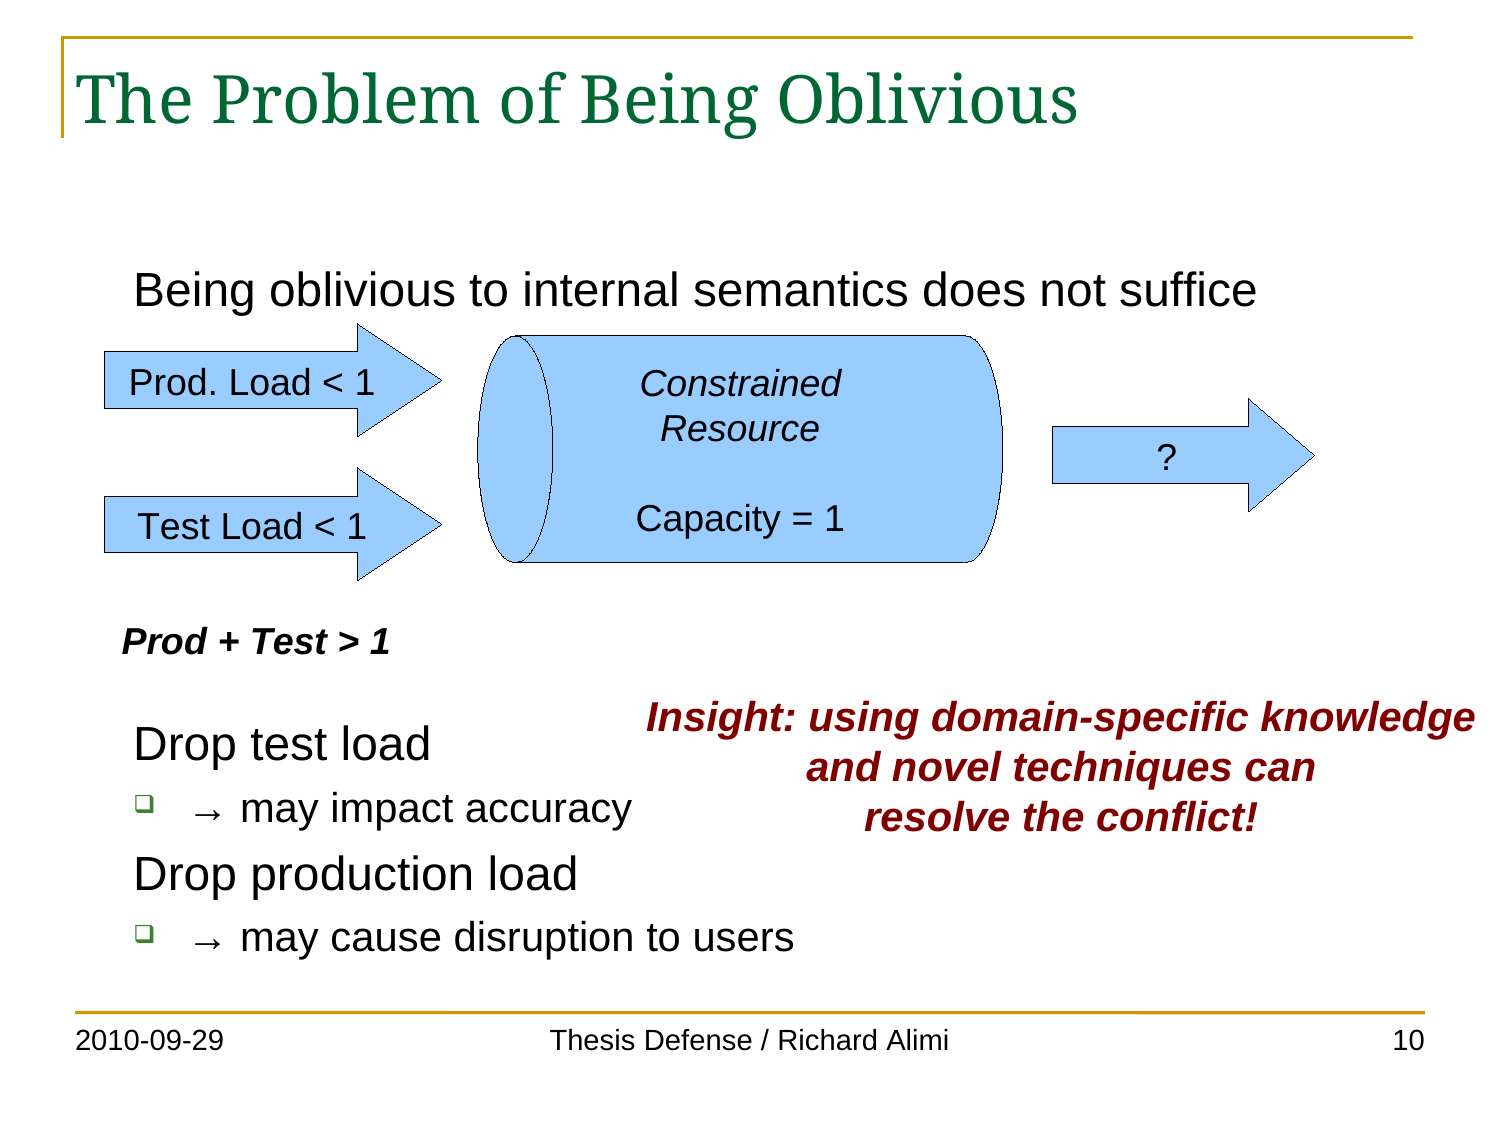

# The Problem of Being Oblivious
Being oblivious to internal semantics does not suffice
Drop test load
→ may impact accuracy
Drop production load
→ may cause disruption to users
Prod. Load < 1
Constrained
Resource
Capacity = 1
?
Test Load < 1
Prod + Test > 1
Insight: using domain-specific knowledge
and novel techniques can
resolve the conflict!
2010-09-29
Thesis Defense / Richard Alimi
10